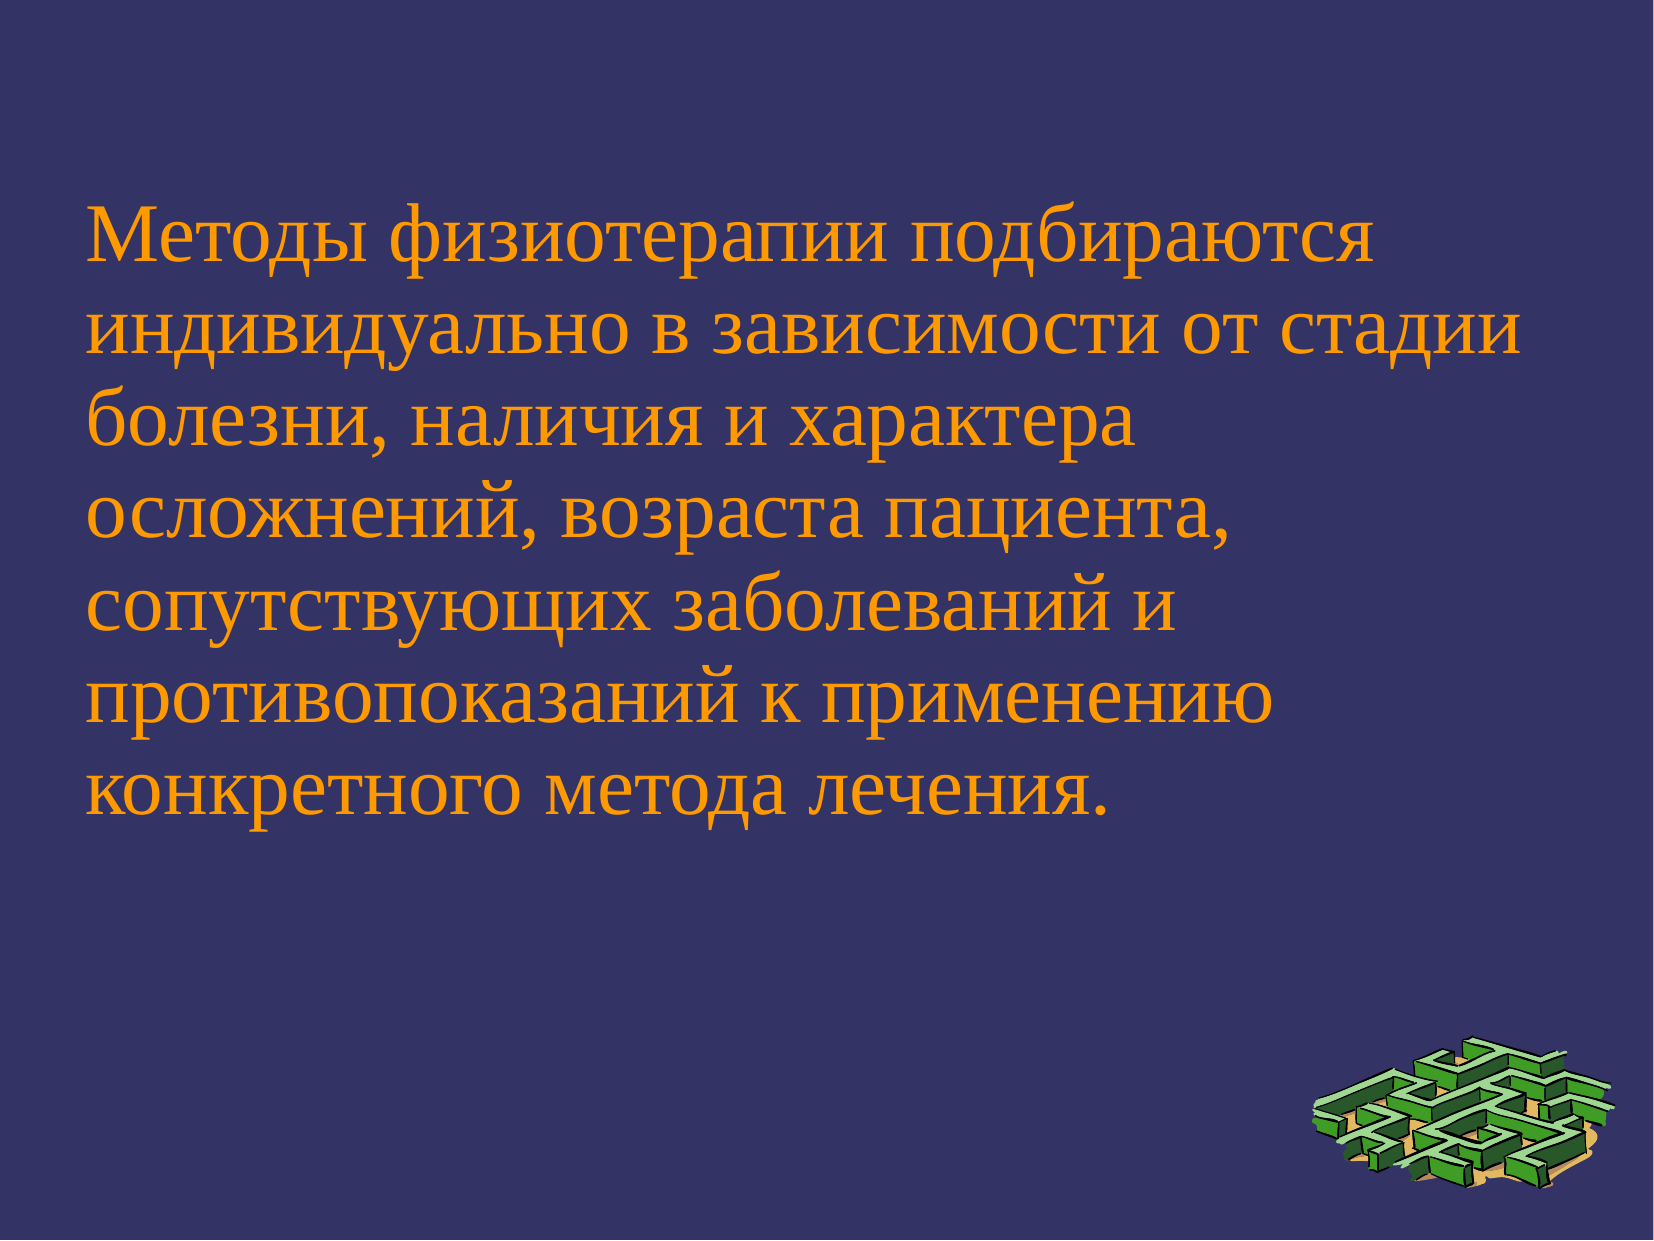

Методы физиотерапии подбираются индивидуально в зависимости от стадии болезни, наличия и характера осложнений, возраста пациента, сопутствующих заболеваний и противопоказаний к применению конкретного метода лечения.